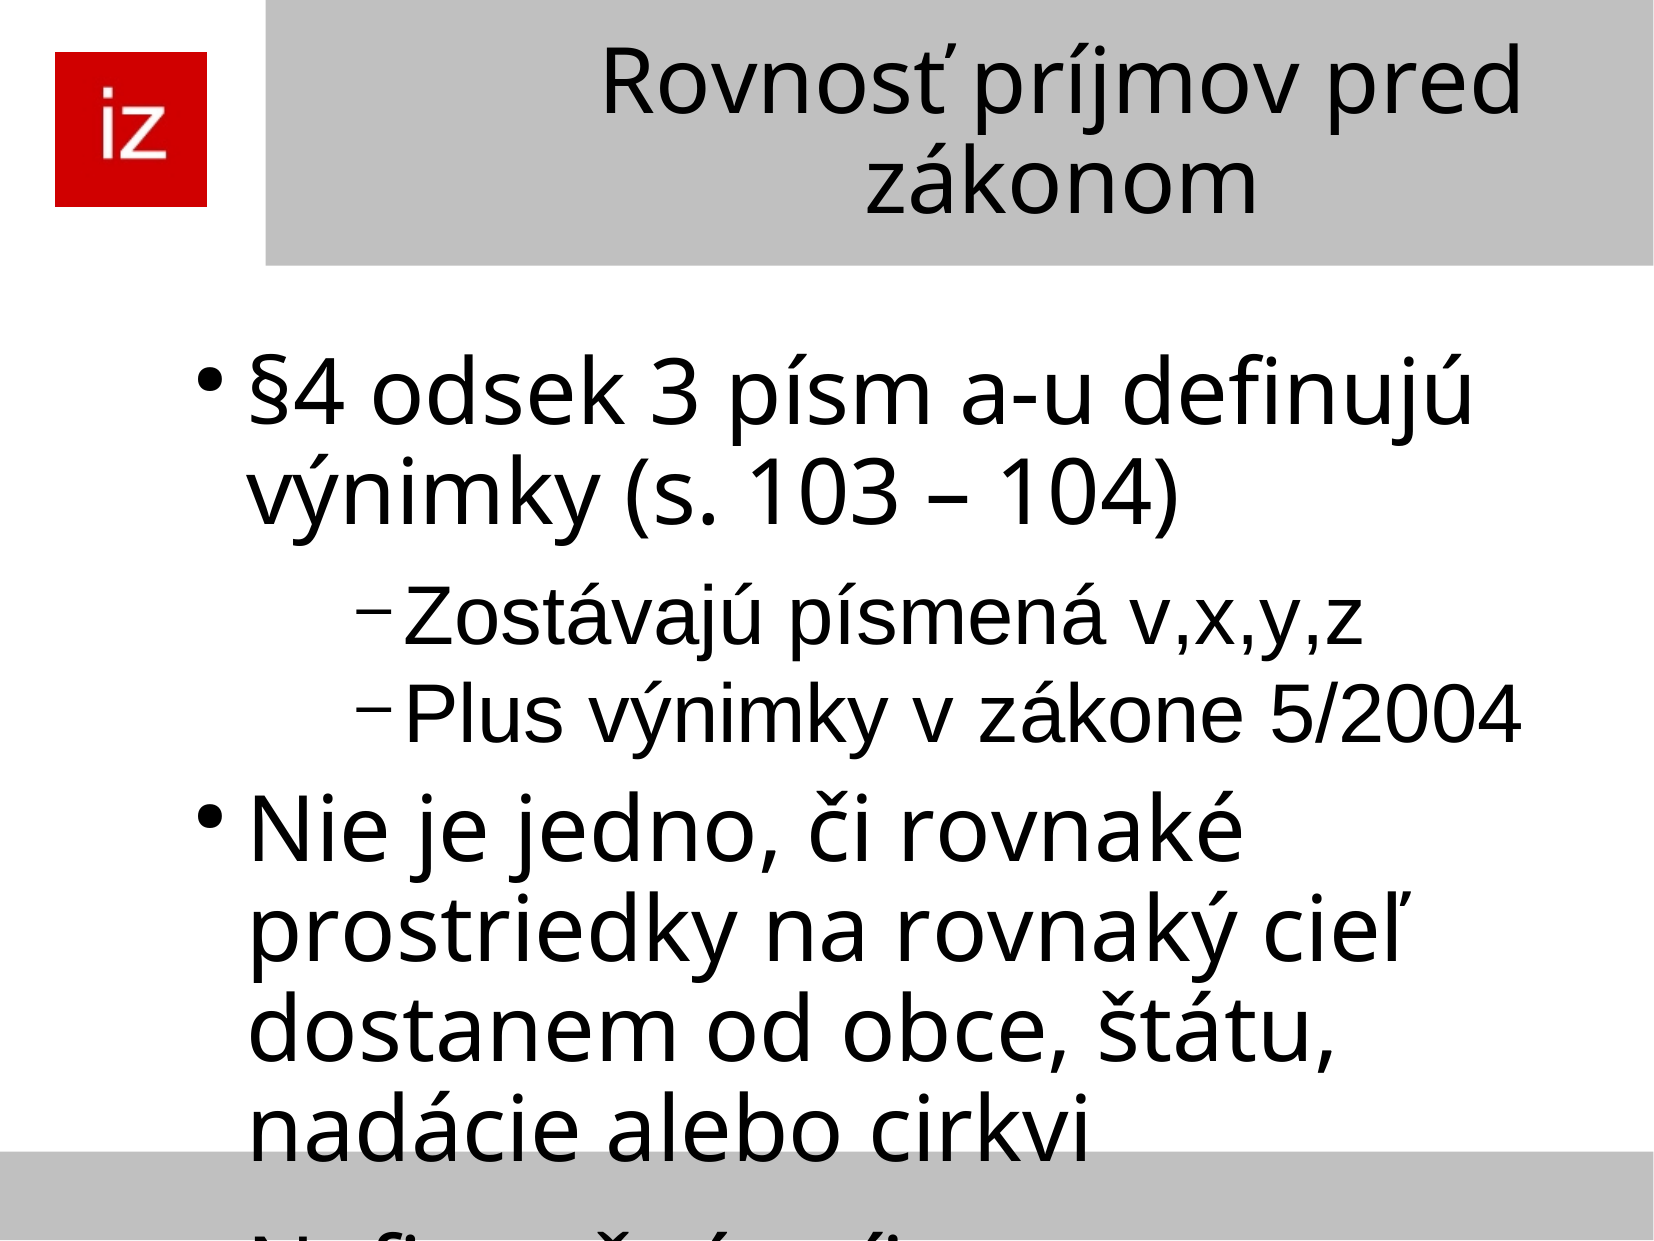

# Rovnosť príjmov pred zákonom
§4 odsek 3 písm a-u definujú výnimky (s. 103 – 104)
Zostávajú písmená v,x,y,z
Plus výnimky v zákone 5/2004
Nie je jedno, či rovnaké prostriedky na rovnaký cieľ dostanem od obce, štátu, nadácie alebo cirkvi
Nefinančné príjmy